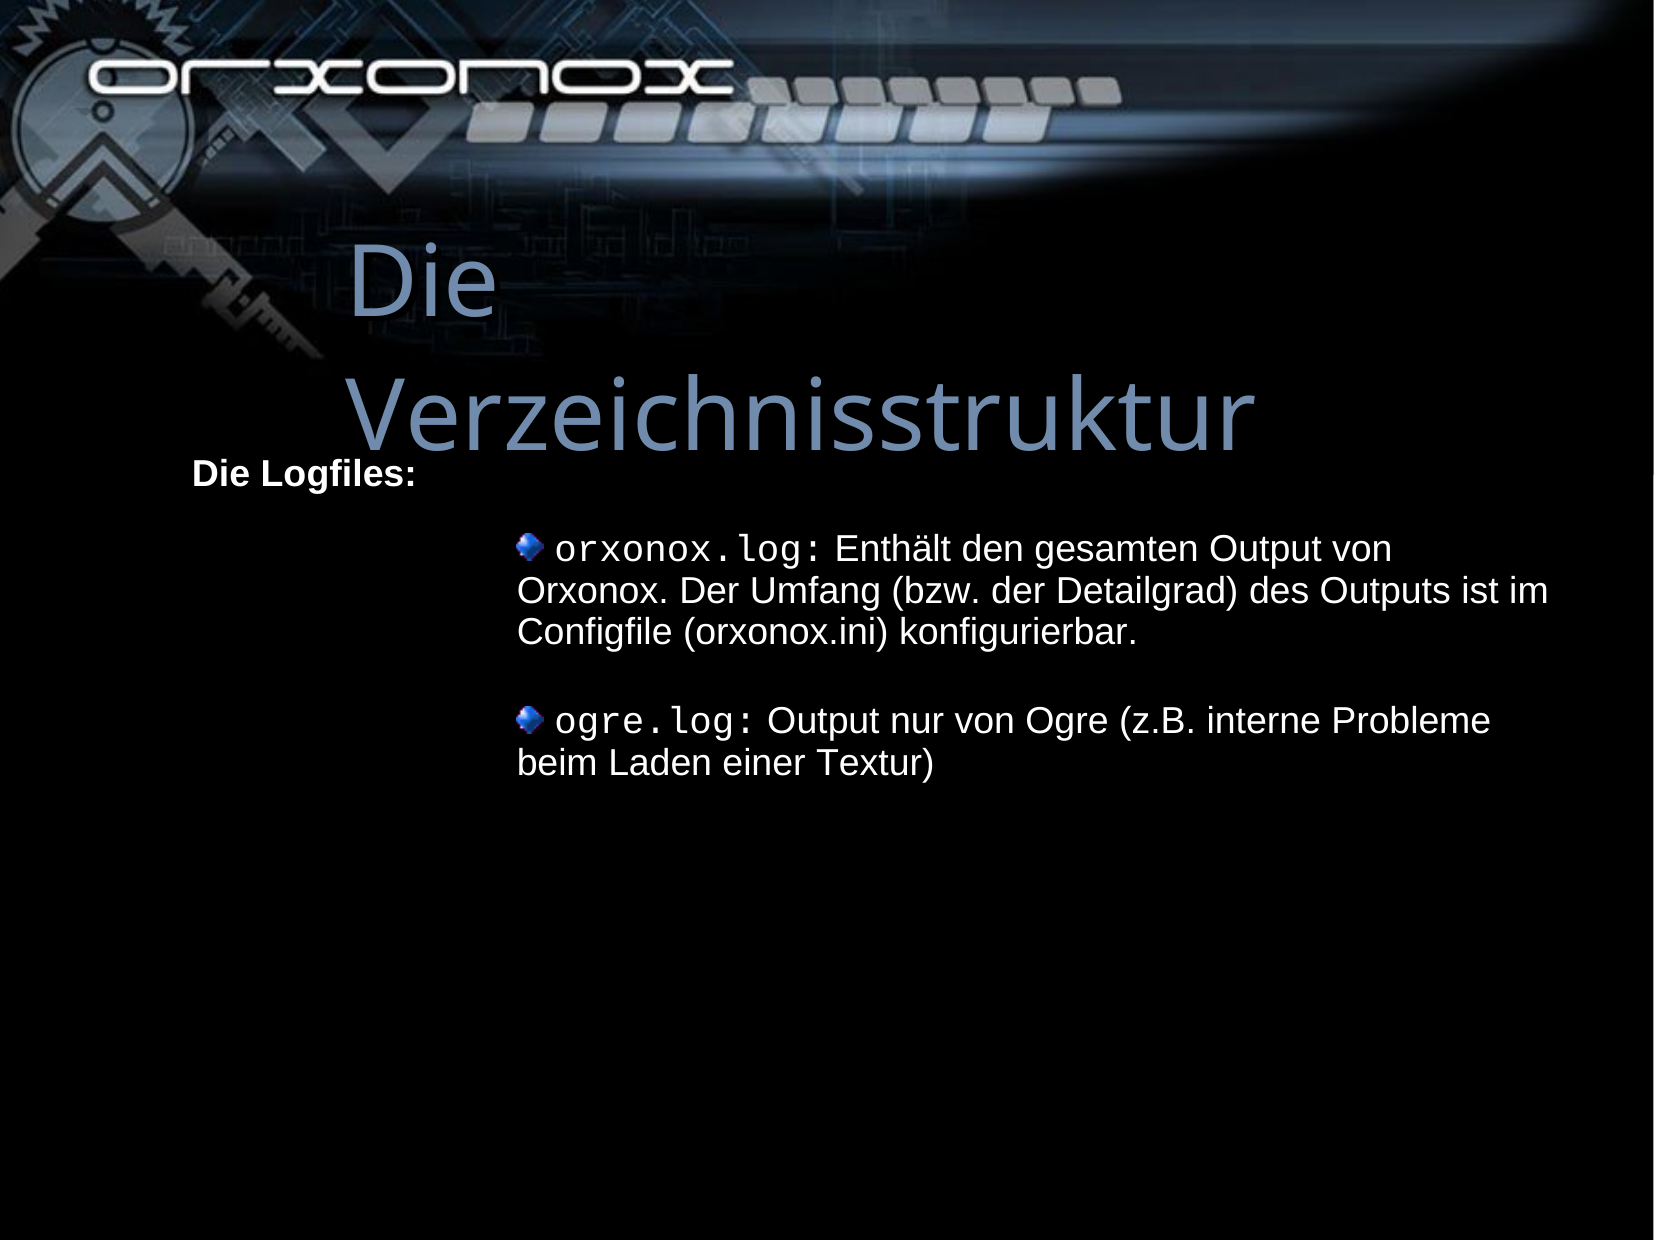

Die Verzeichnisstruktur
Die Logfiles:
 orxonox.log: Enthält den gesamten Output von Orxonox. Der Umfang (bzw. der Detailgrad) des Outputs ist im Configfile (orxonox.ini) konfigurierbar.
 ogre.log: Output nur von Ogre (z.B. interne Probleme beim Laden einer Textur)